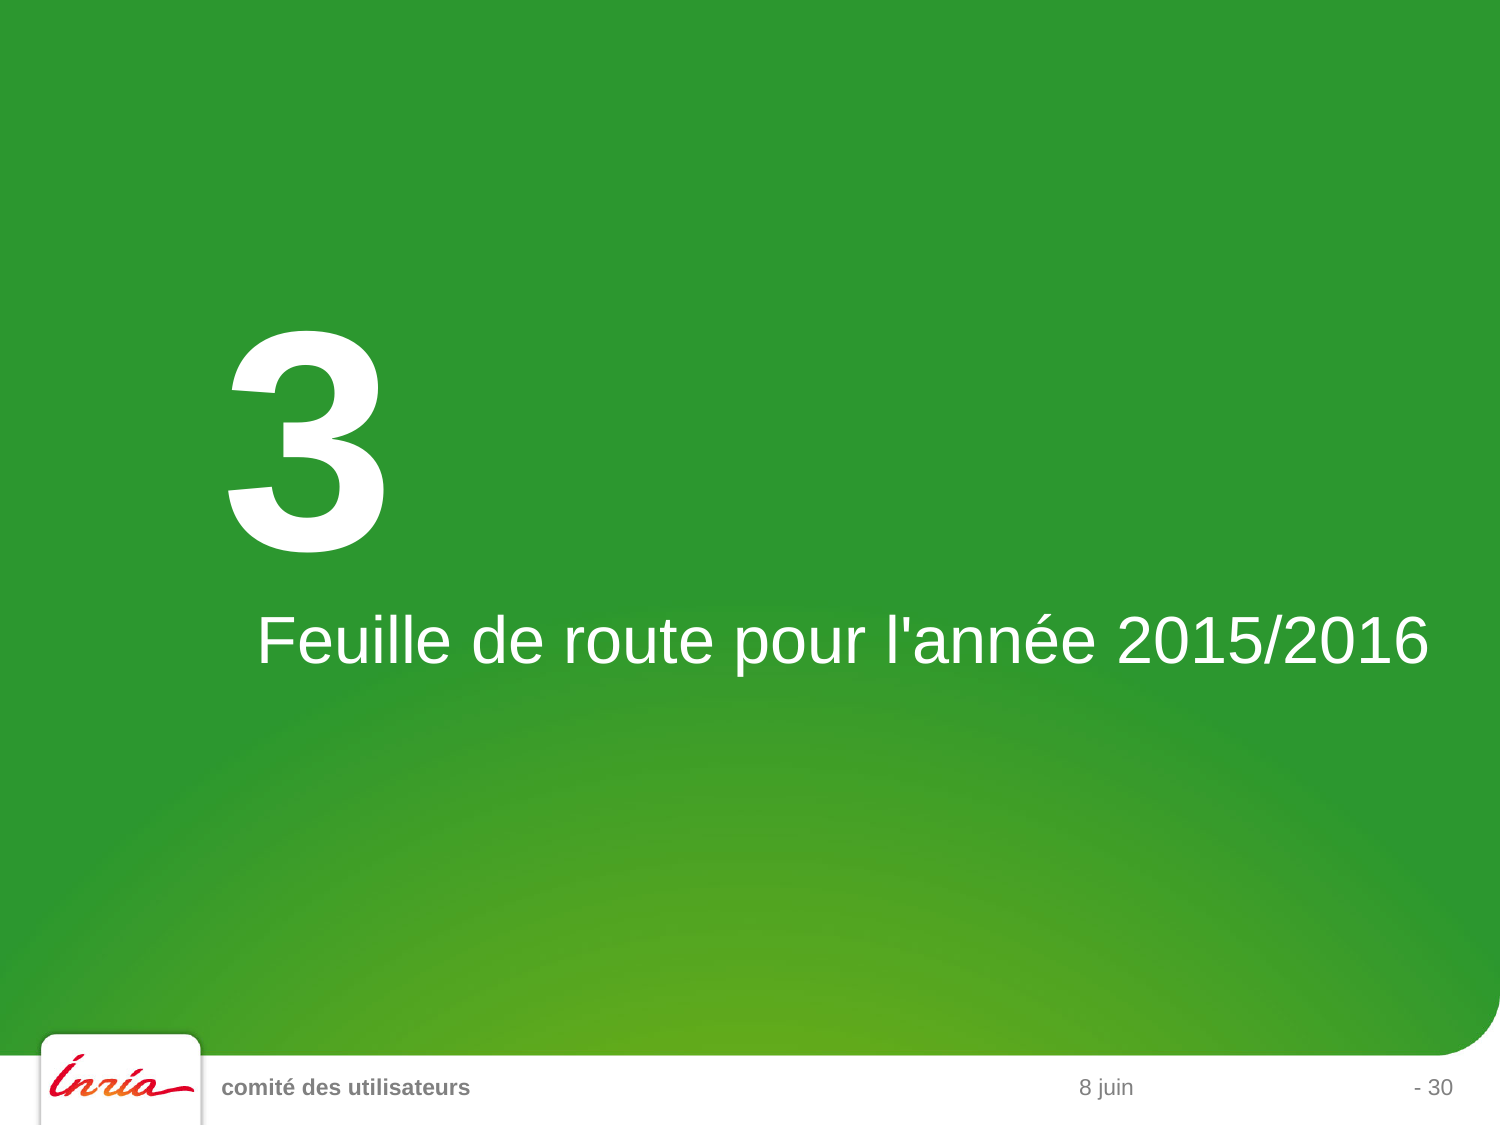

3
# Feuille de route pour l'année 2015/2016
comité des utilisateurs
8 juin 2015
30